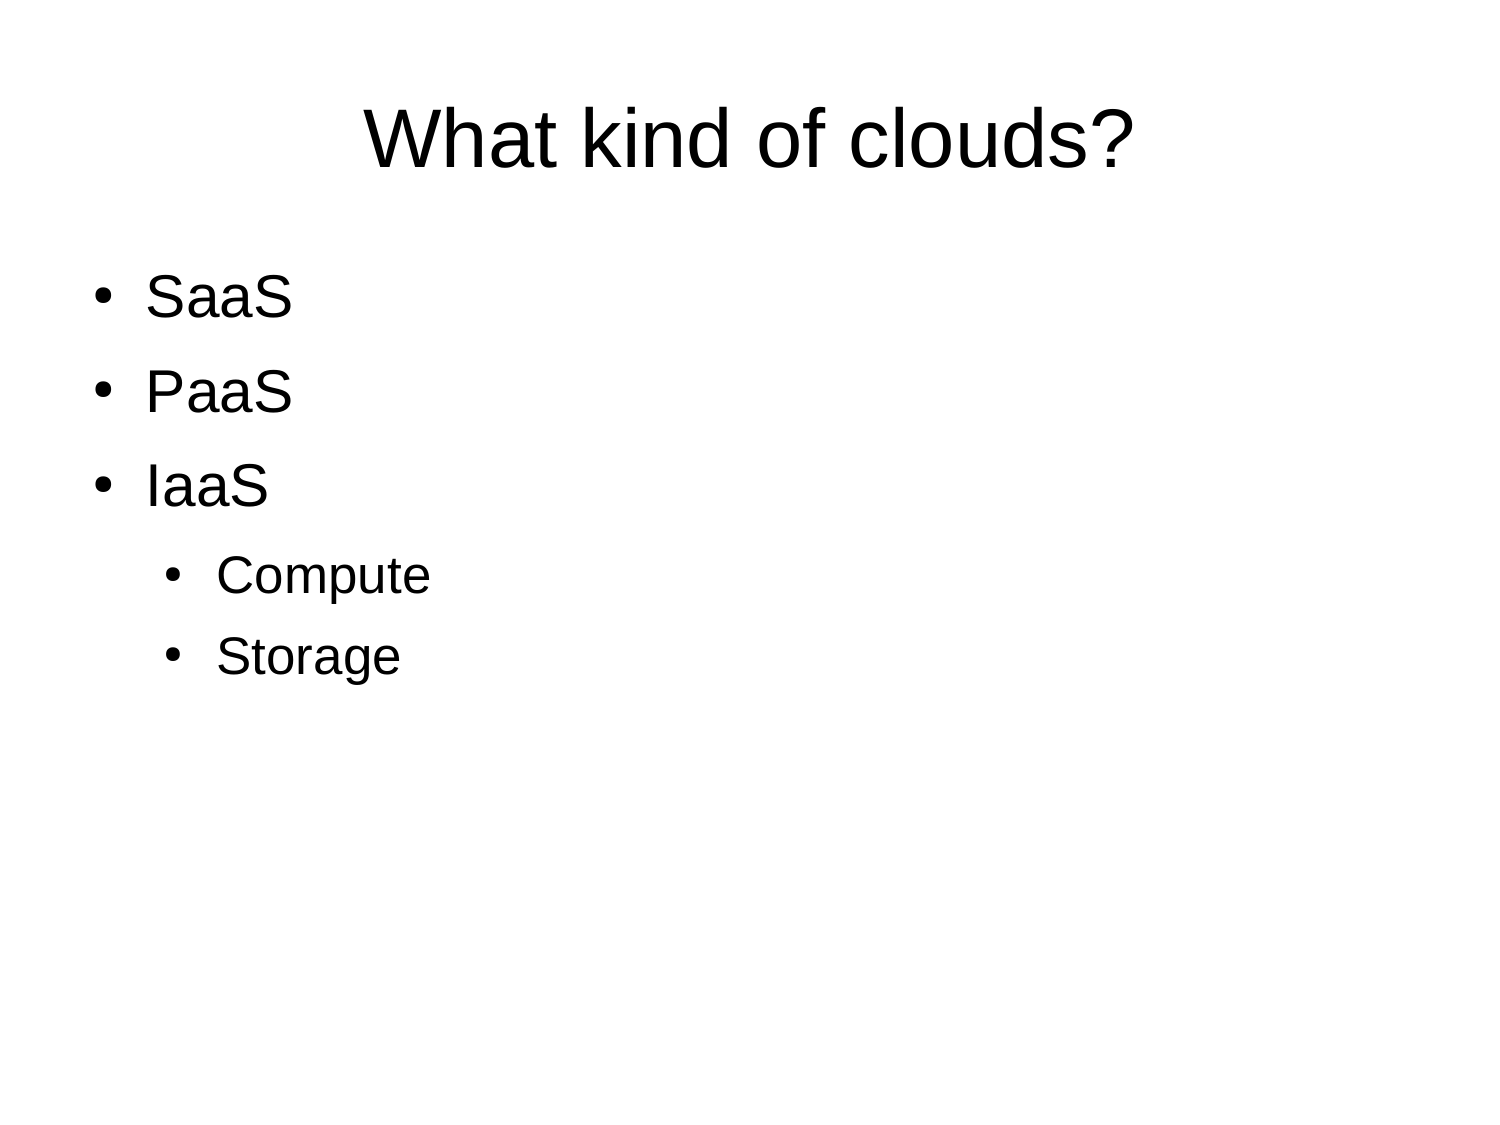

# What kind of clouds?
SaaS
PaaS
IaaS
Compute
Storage